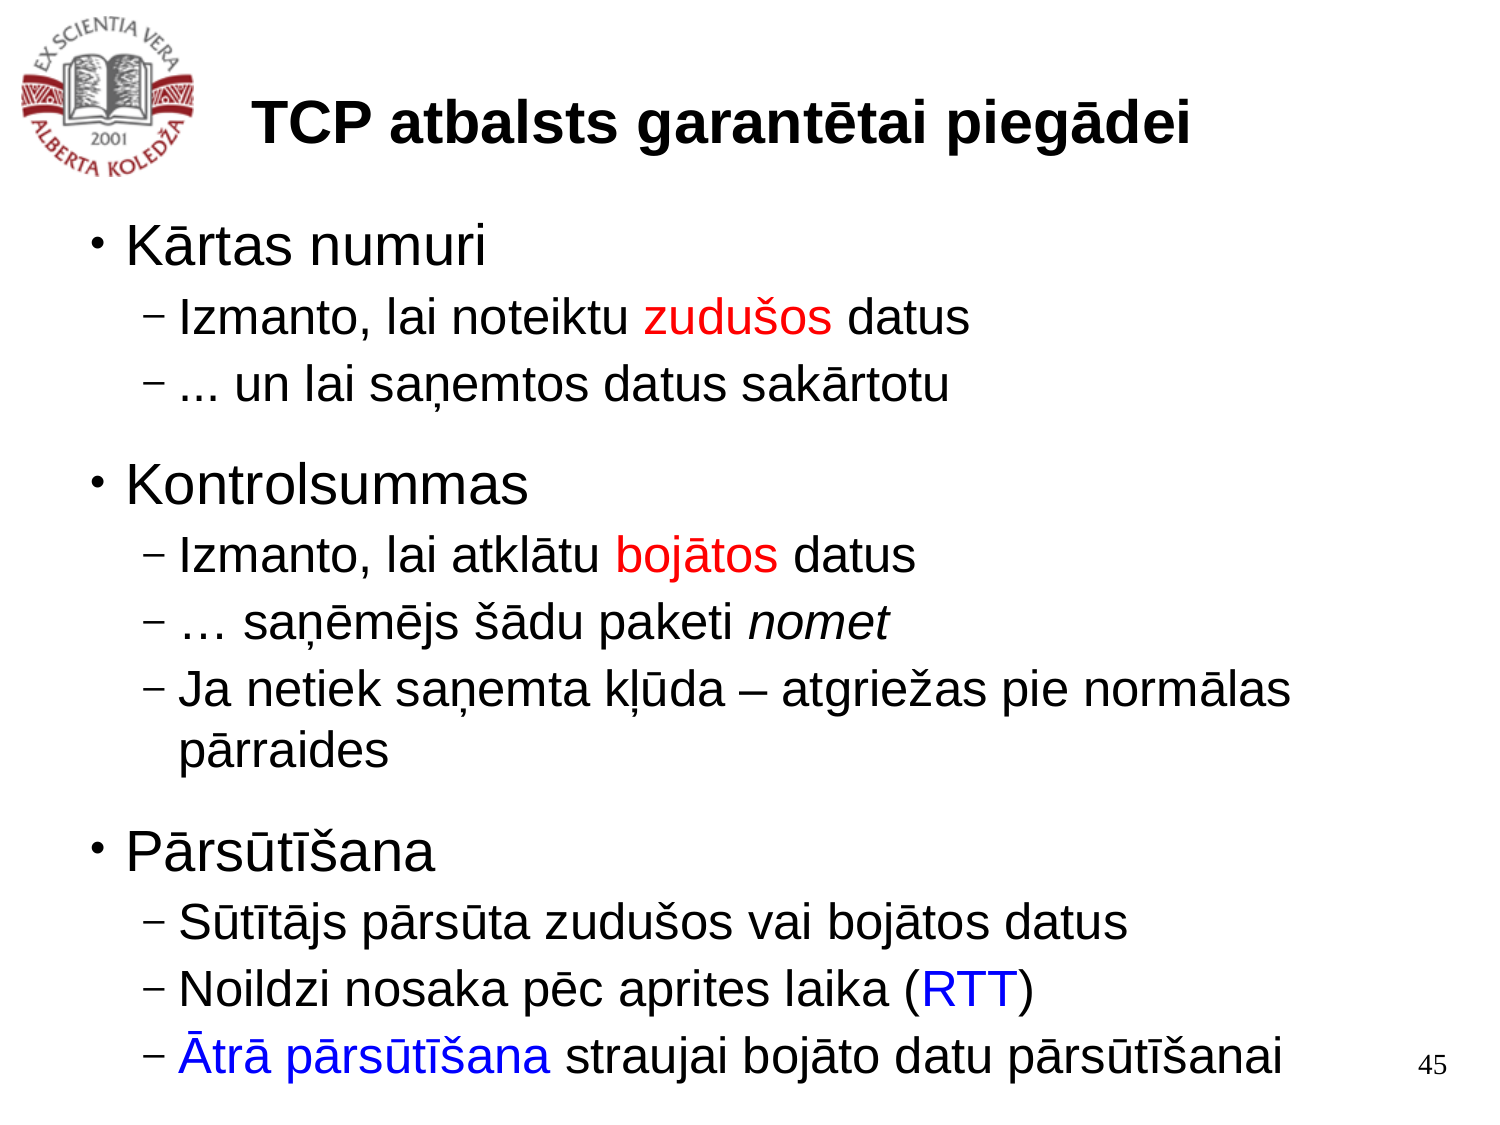

# TCP atbalsts garantētai piegādei
Kārtas numuri
Izmanto, lai noteiktu zudušos datus
... un lai saņemtos datus sakārtotu
Kontrolsummas
Izmanto, lai atklātu bojātos datus
… saņēmējs šādu paketi nomet
Ja netiek saņemta kļūda – atgriežas pie normālas pārraides
Pārsūtīšana
Sūtītājs pārsūta zudušos vai bojātos datus
Noildzi nosaka pēc aprites laika (RTT)
Ātrā pārsūtīšana straujai bojāto datu pārsūtīšanai